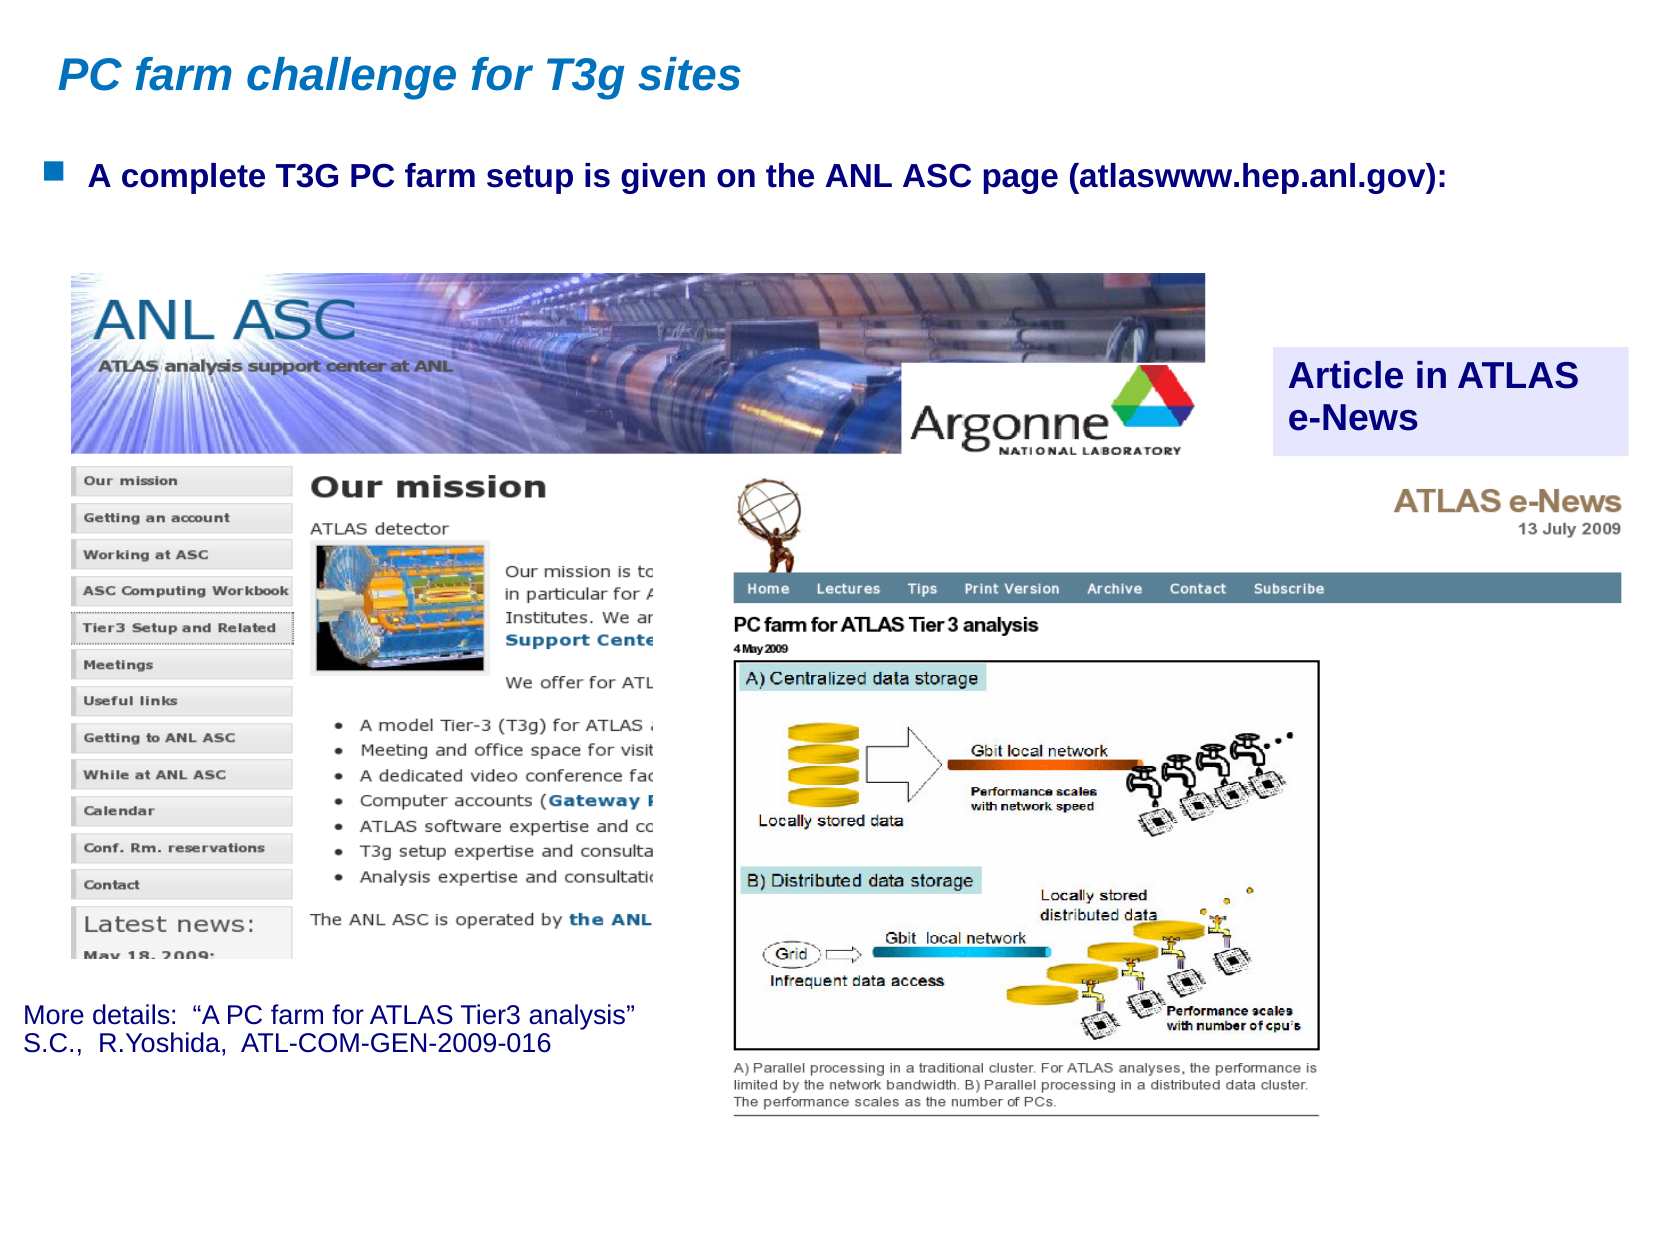

# PC farm challenge for T3g sites
A complete T3G PC farm setup is given on the ANL ASC page (atlaswww.hep.anl.gov):
Article in ATLAS e-News
More details: “A PC farm for ATLAS Tier3 analysis”
S.C., R.Yoshida, ATL-COM-GEN-2009-016